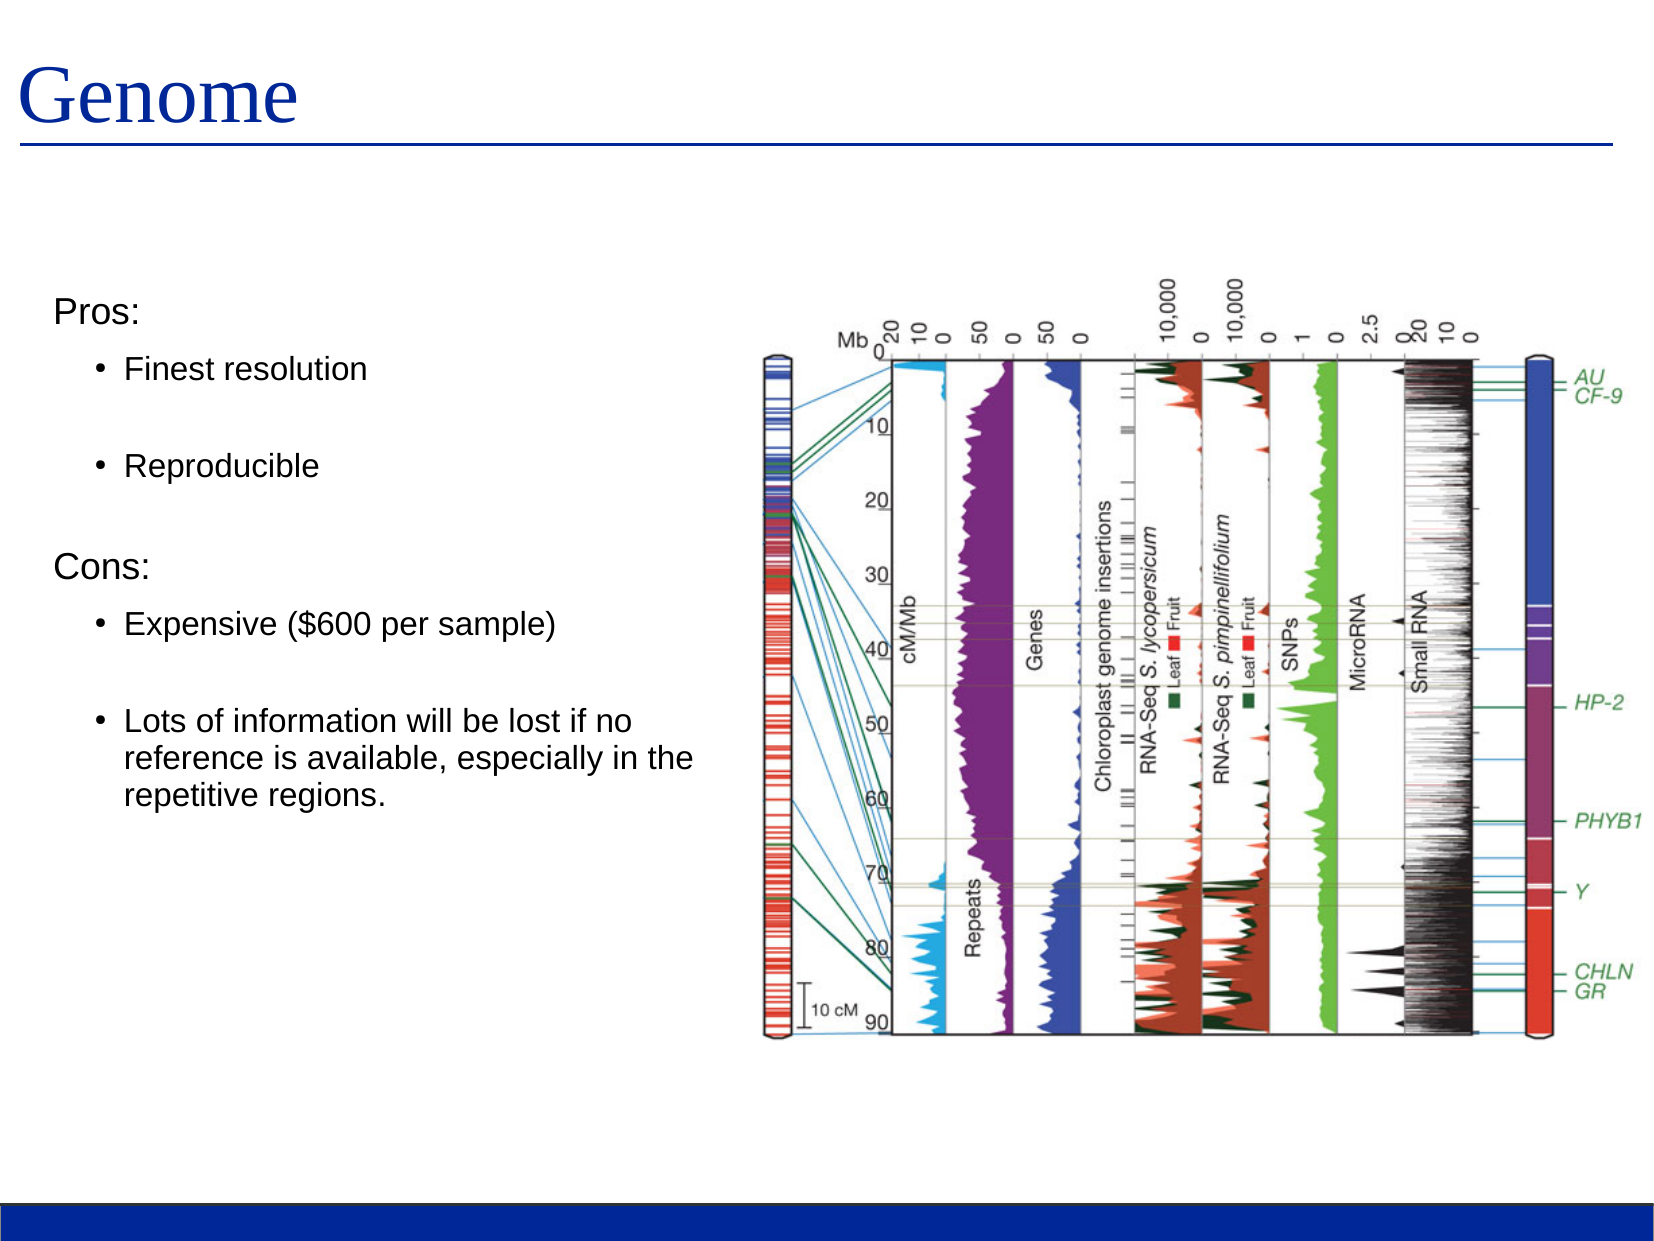

# Genome
Pros:
Finest resolution
Reproducible
Cons:
Expensive ($600 per sample)
Lots of information will be lost if no reference is available, especially in the repetitive regions.